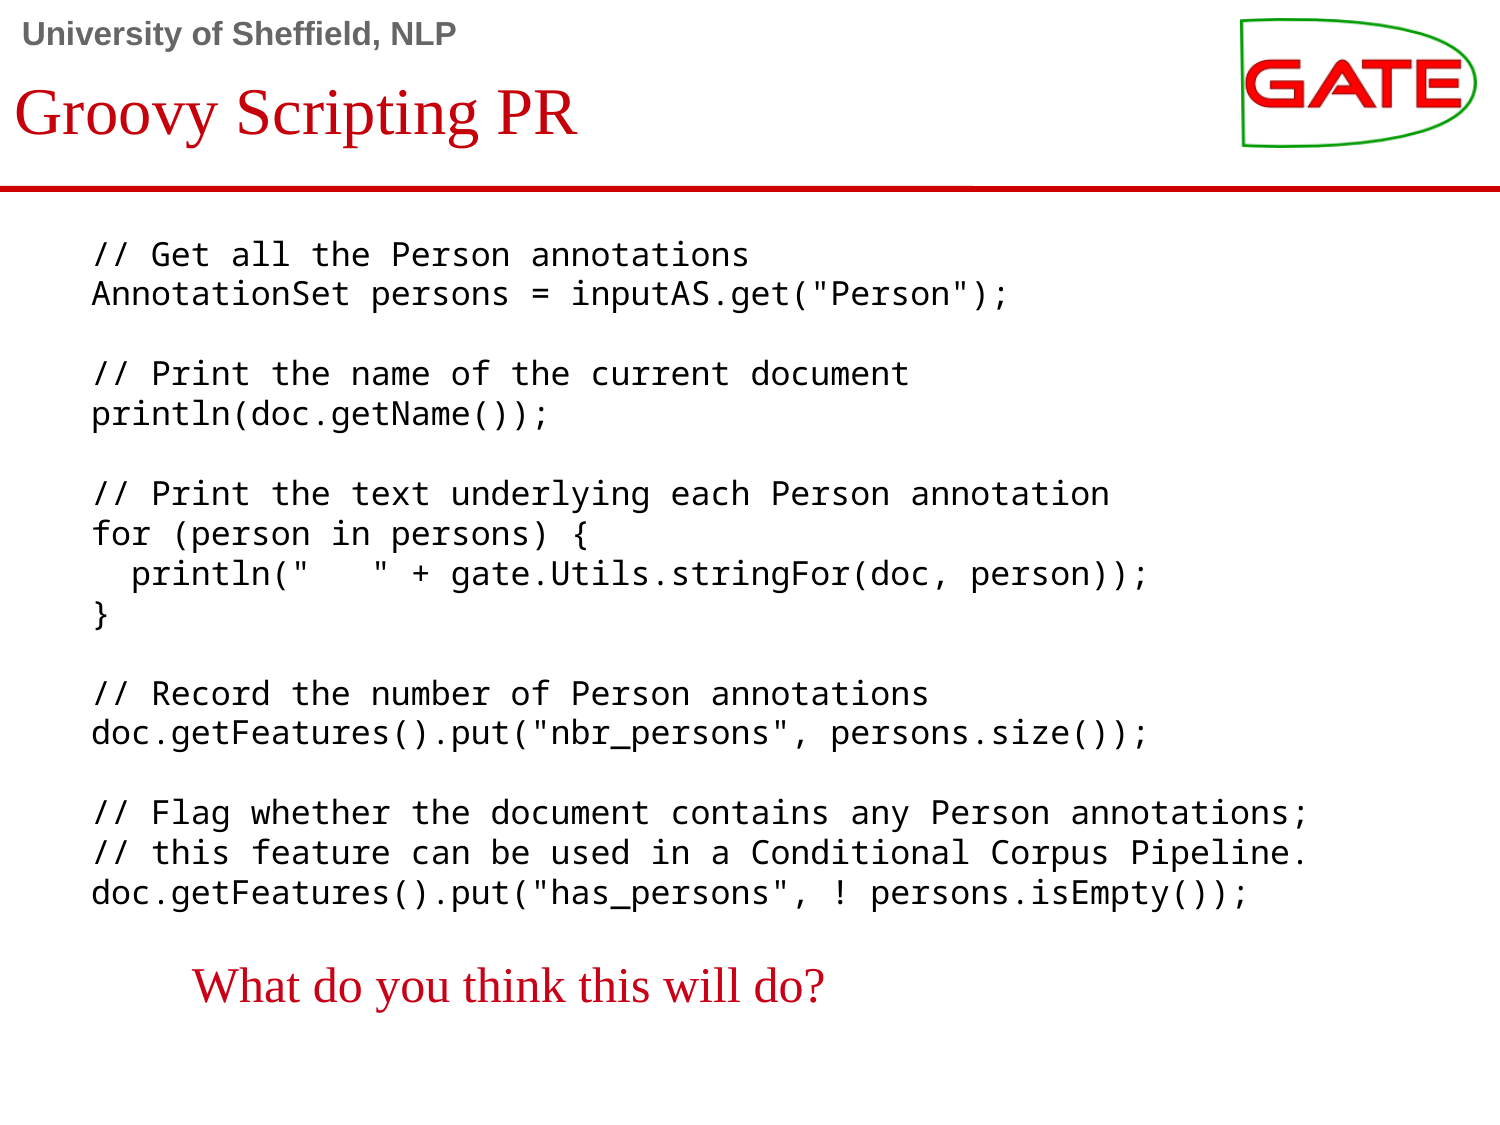

# Groovy Scripting PR
// Get all the Person annotations
AnnotationSet persons = inputAS.get("Person");
// Print the name of the current document
println(doc.getName());
// Print the text underlying each Person annotation
for (person in persons) {
 println(" " + gate.Utils.stringFor(doc, person));
}
// Record the number of Person annotations
doc.getFeatures().put("nbr_persons", persons.size());
// Flag whether the document contains any Person annotations;
// this feature can be used in a Conditional Corpus Pipeline.
doc.getFeatures().put("has_persons", ! persons.isEmpty());
What do you think this will do?